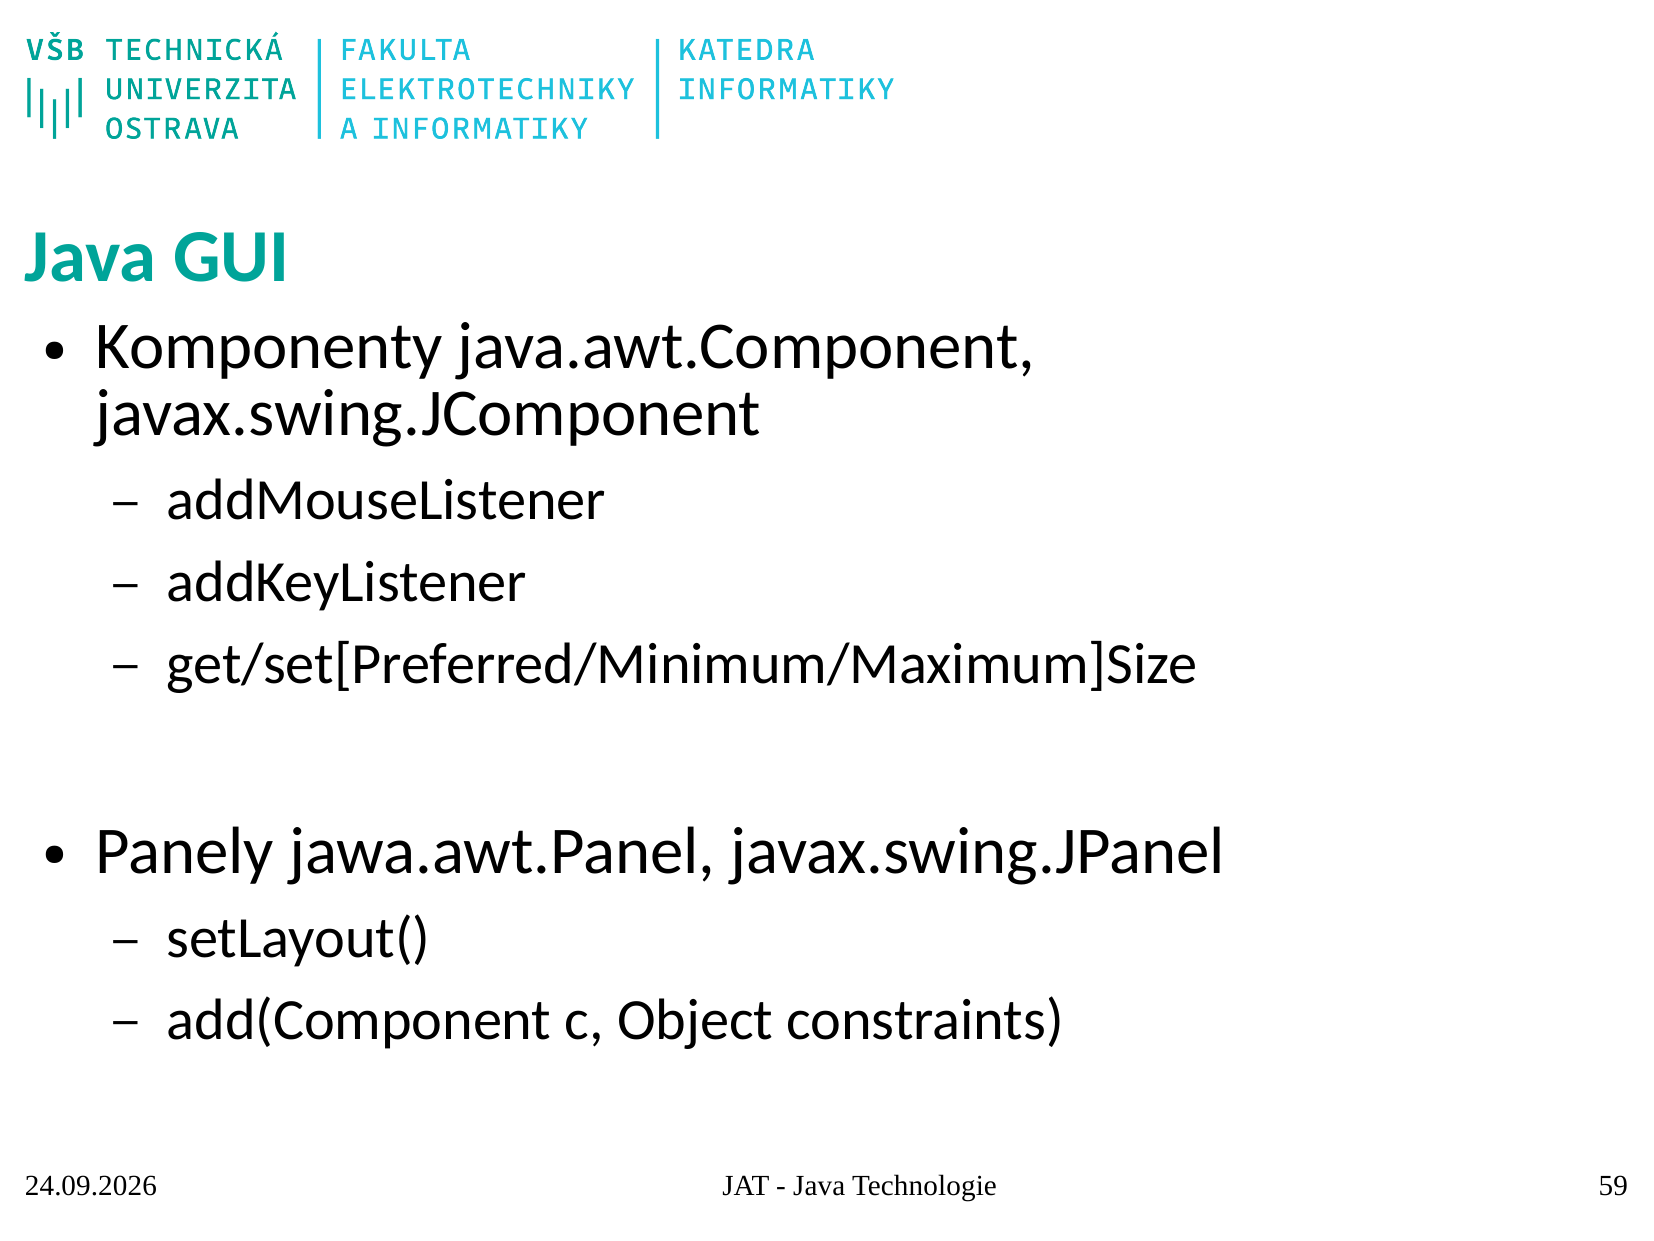

Java GUI
# Komponenty java.awt.Component, javax.swing.JComponent
addMouseListener
addKeyListener
get/set[Preferred/Minimum/Maximum]Size
Panely jawa.awt.Panel, javax.swing.JPanel
setLayout()
add(Component c, Object constraints)
JAT - Java Technologie
59